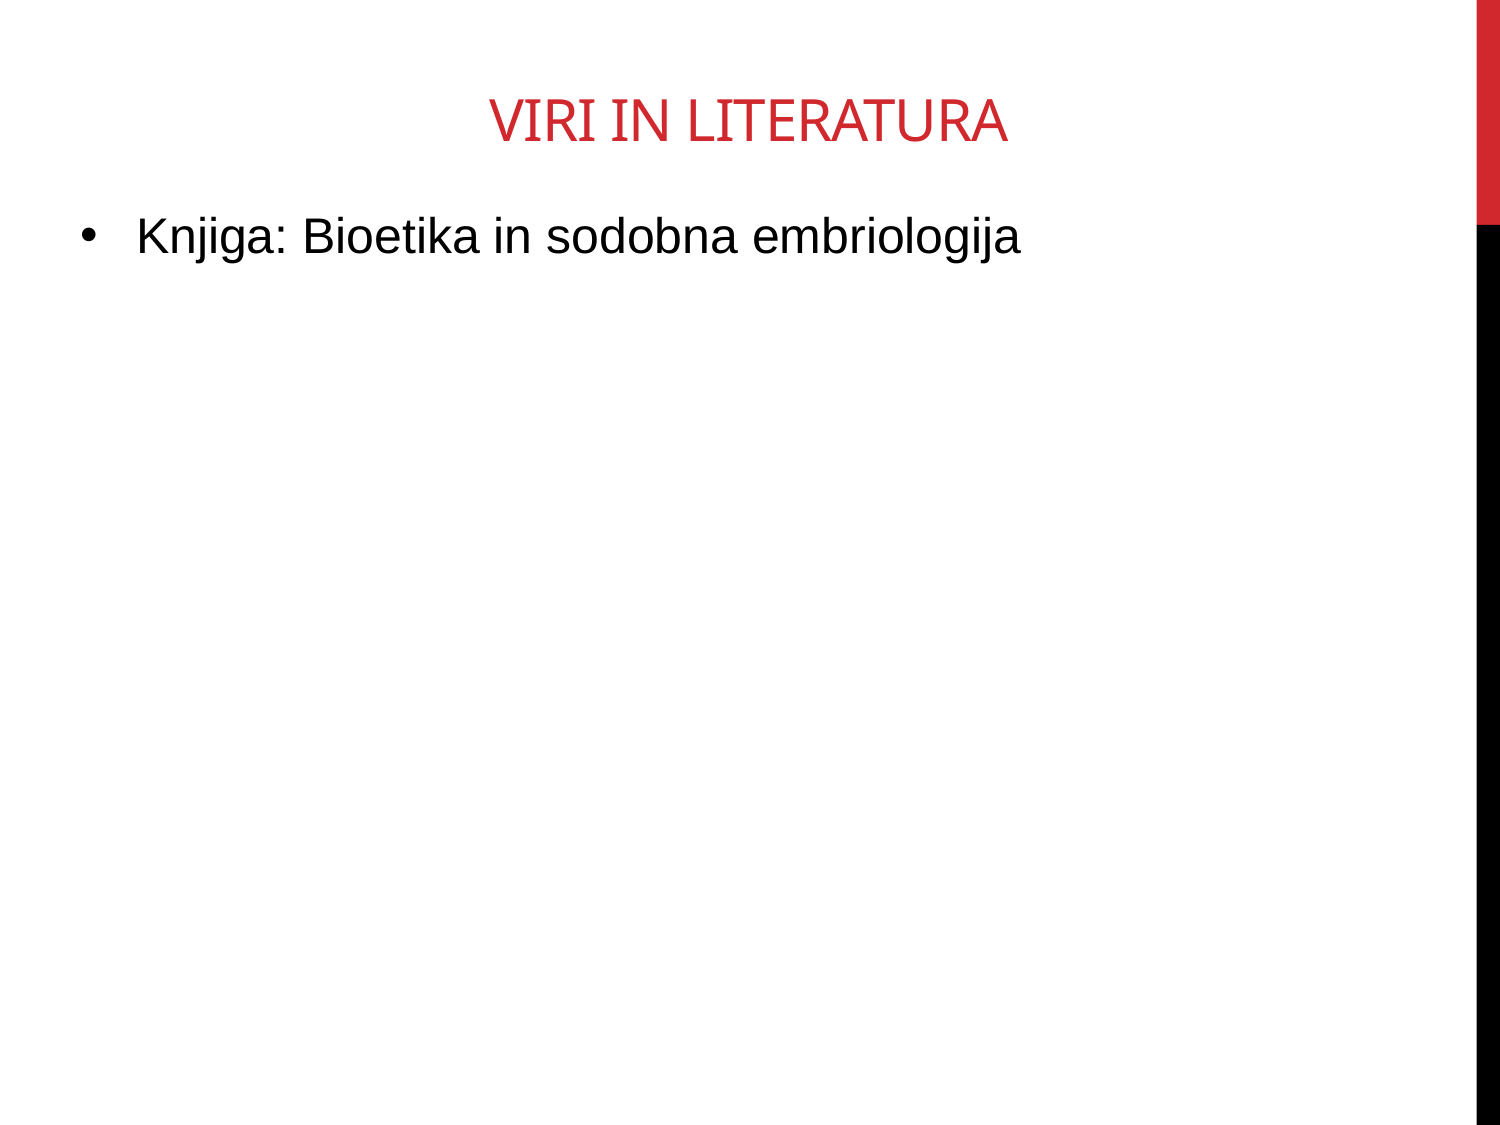

# Viri In literatura
Knjiga: Bioetika in sodobna embriologija